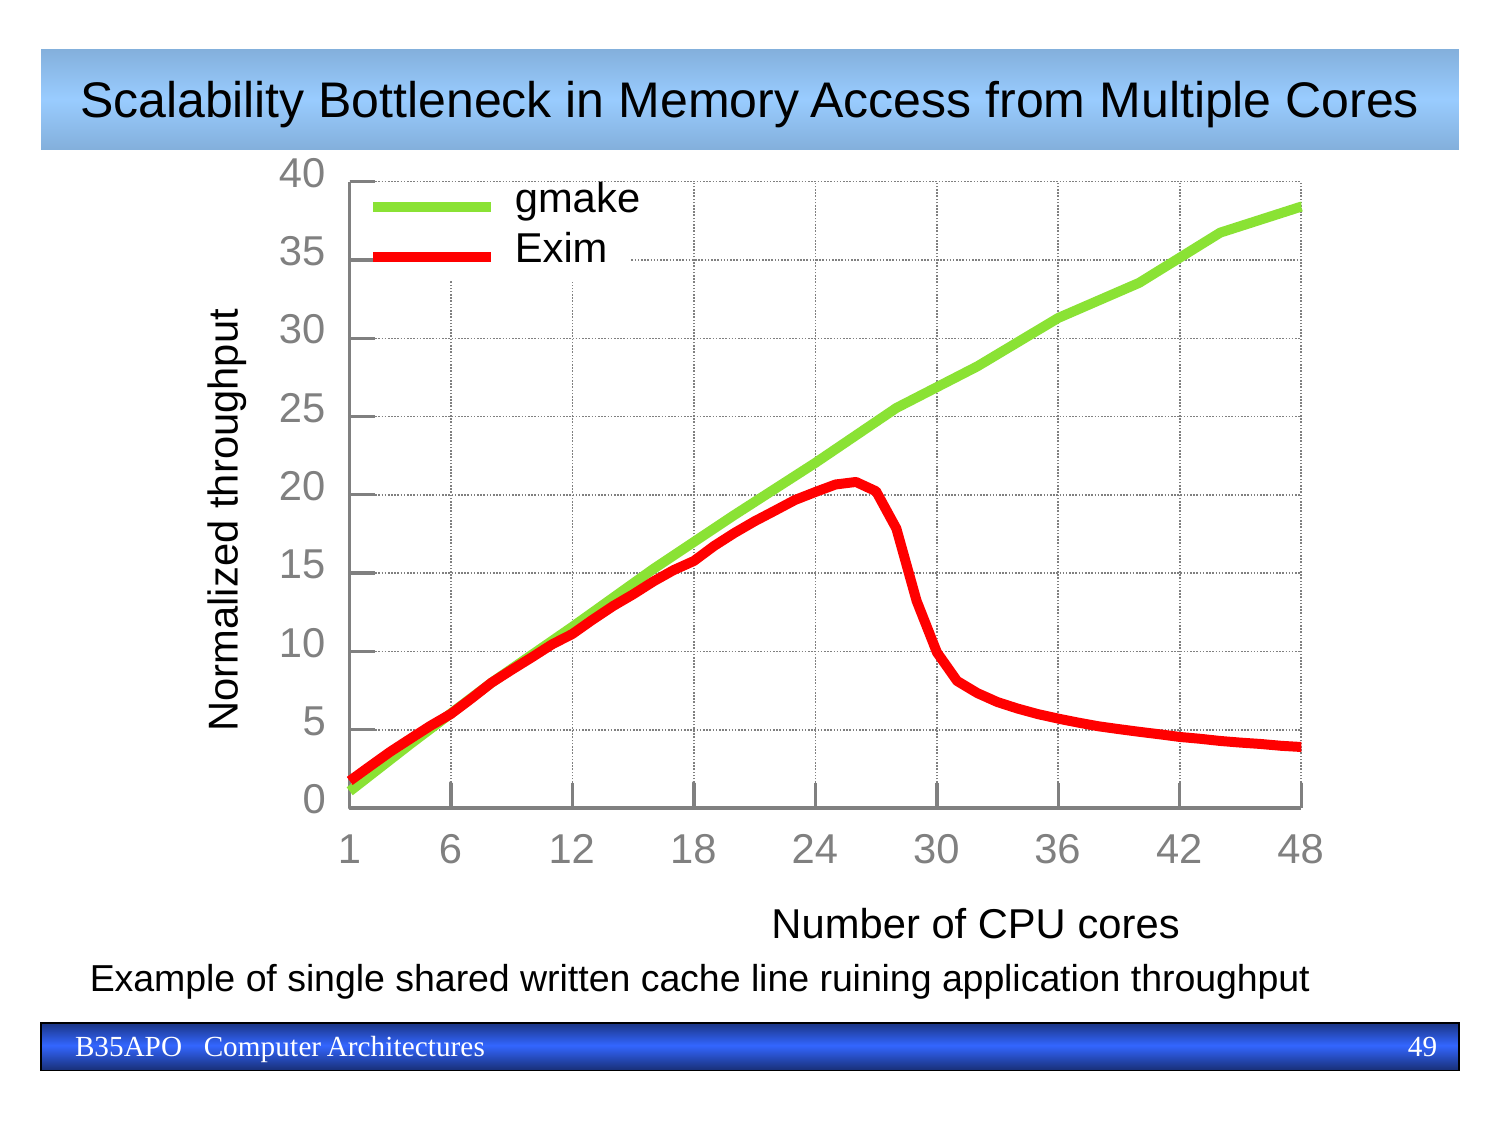

# Scalability Bottleneck in Memory Access from Multiple Cores
40
gmake
Exim
35
30
25
Normalized throughput
20
15
10
5
0
1
6
12
18
24
30
36
42
48
Number of CPU cores
Example of single shared written cache line ruining application throughput
B35APO Computer Architectures
49